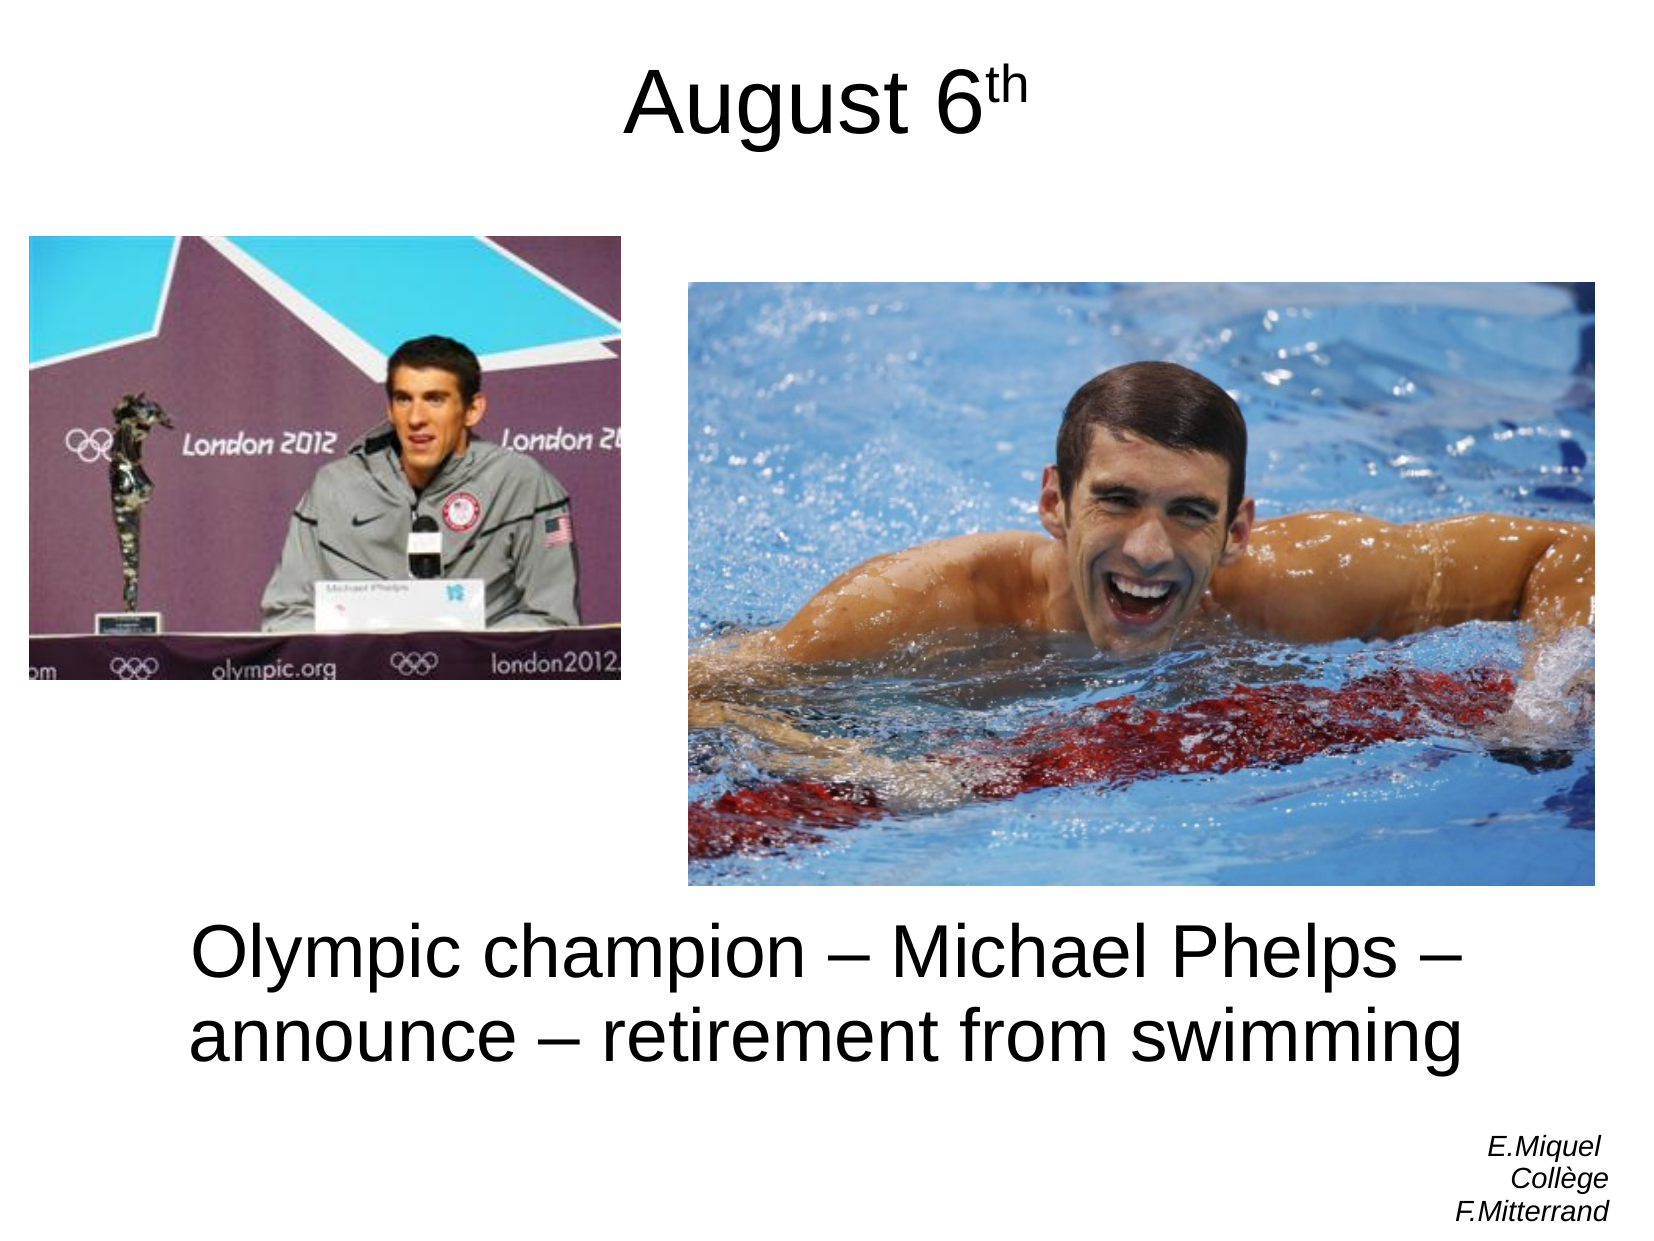

# August 6th
Olympic champion – Michael Phelps – announce – retirement from swimming
E.Miquel
Collège F.Mitterrand